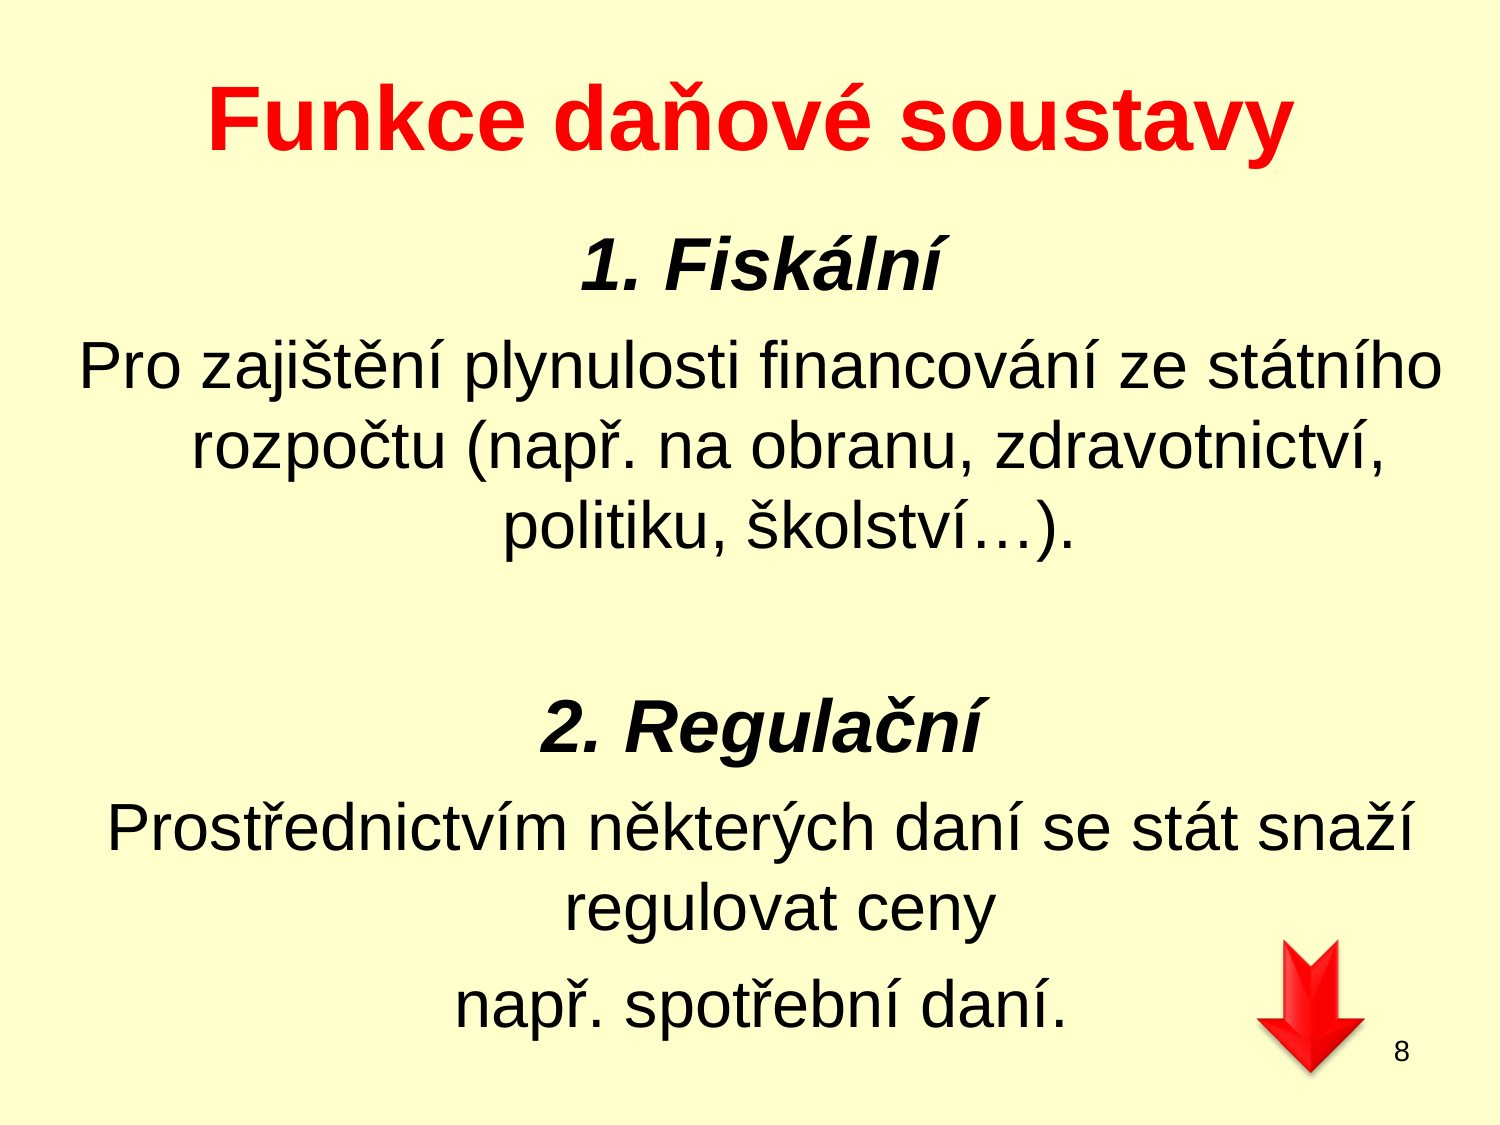

# Funkce daňové soustavy
1. Fiskální
Pro zajištění plynulosti financování ze státního rozpočtu (např. na obranu, zdravotnictví, politiku, školství…).
2. Regulační
Prostřednictvím některých daní se stát snaží regulovat ceny
např. spotřební daní.